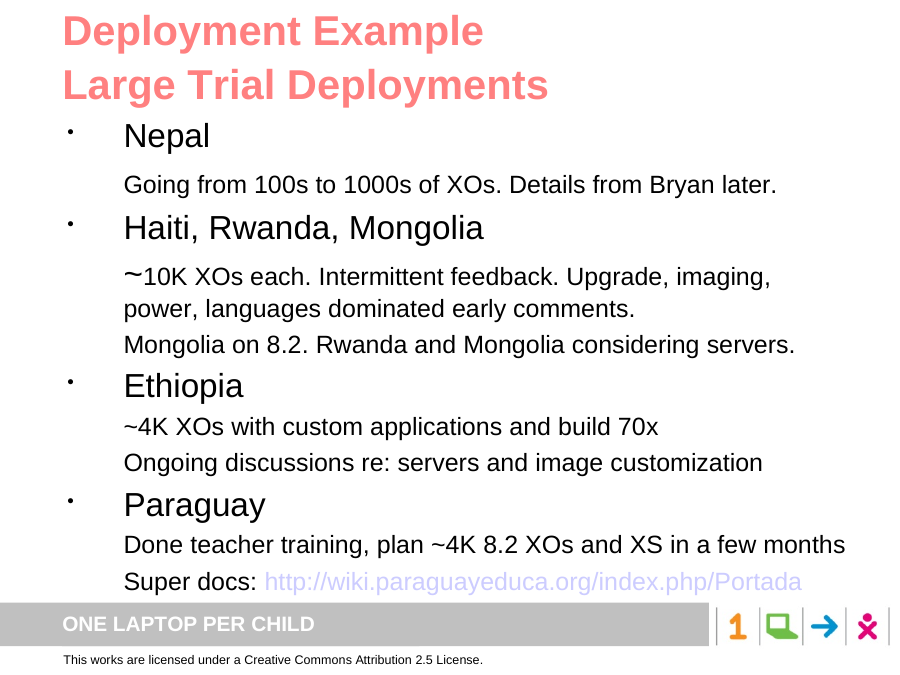

Deployment Example
Large Trial Deployments
Nepal
	Going from 100s to 1000s of XOs. Details from Bryan later.
Haiti, Rwanda, Mongolia
	~10K XOs each. Intermittent feedback. Upgrade, imaging, power, languages dominated early comments.
	Mongolia on 8.2. Rwanda and Mongolia considering servers.
Ethiopia
	~4K XOs with custom applications and build 70x
	Ongoing discussions re: servers and image customization
Paraguay
	Done teacher training, plan ~4K 8.2 XOs and XS in a few months
	Super docs: http://wiki.paraguayeduca.org/index.php/Portada